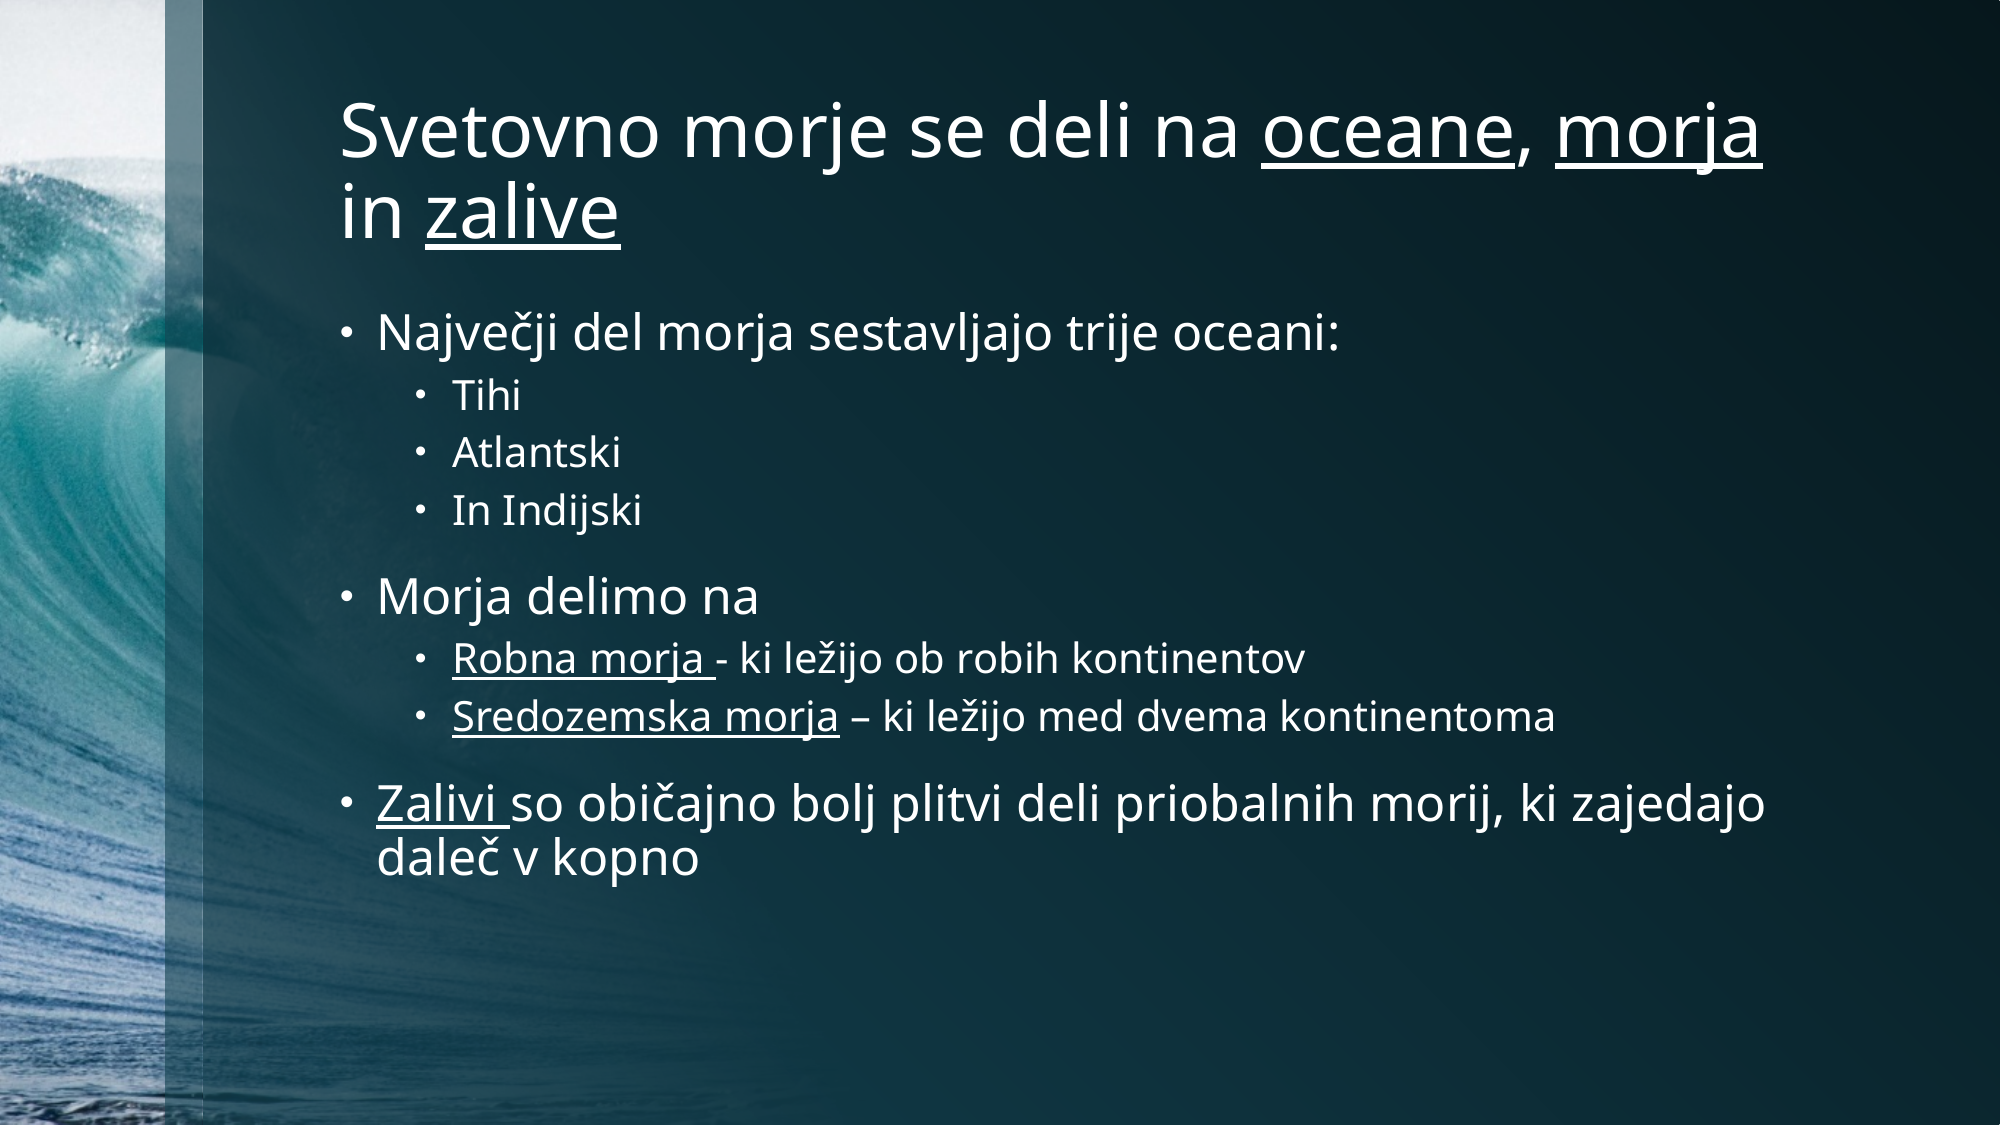

# Svetovno morje se deli na oceane, morja in zalive
Največji del morja sestavljajo trije oceani:
Tihi
Atlantski
In Indijski
Morja delimo na
Robna morja - ki ležijo ob robih kontinentov
Sredozemska morja – ki ležijo med dvema kontinentoma
Zalivi so običajno bolj plitvi deli priobalnih morij, ki zajedajo daleč v kopno